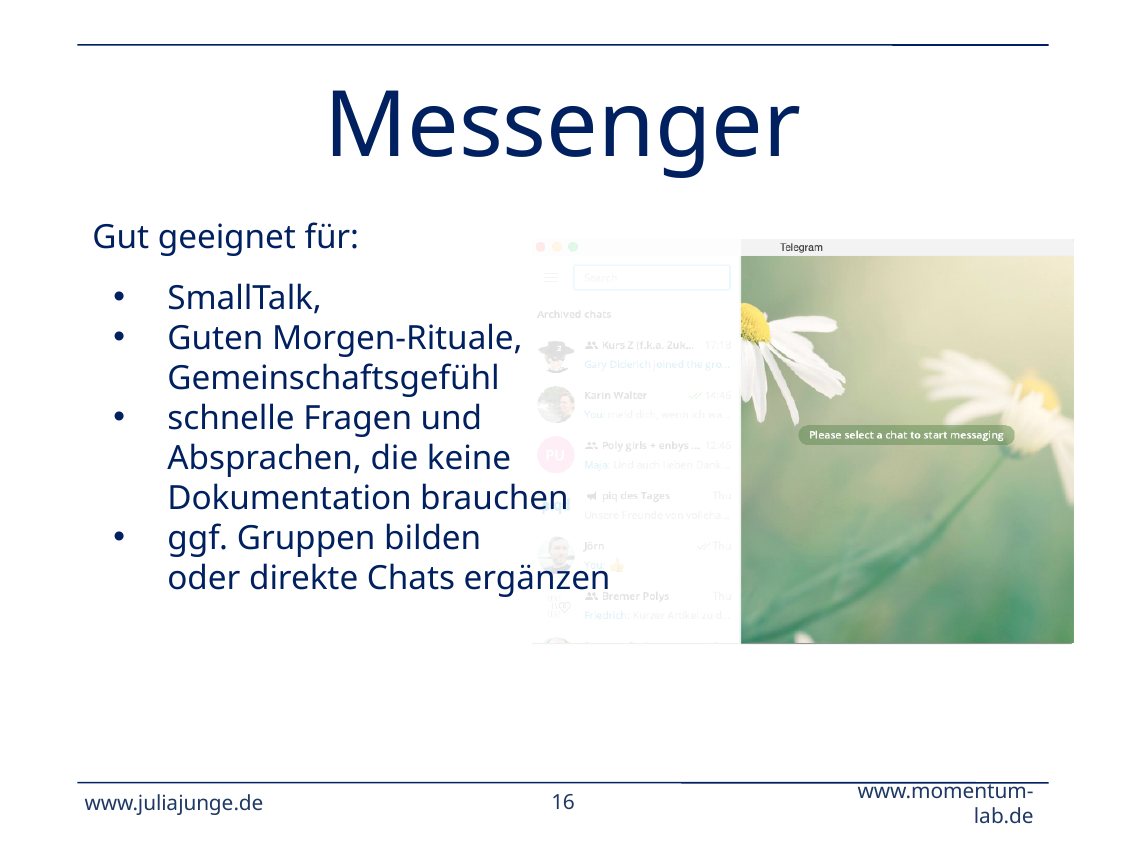

# Messenger
Gut geeignet für:
SmallTalk,
Guten Morgen-Rituale, Gemeinschaftsgefühl
schnelle Fragen und
Absprachen, die keine Dokumentation brauchen
ggf. Gruppen bilden
oder direkte Chats ergänzen
www.juliajunge.de
www.momentum-lab.de